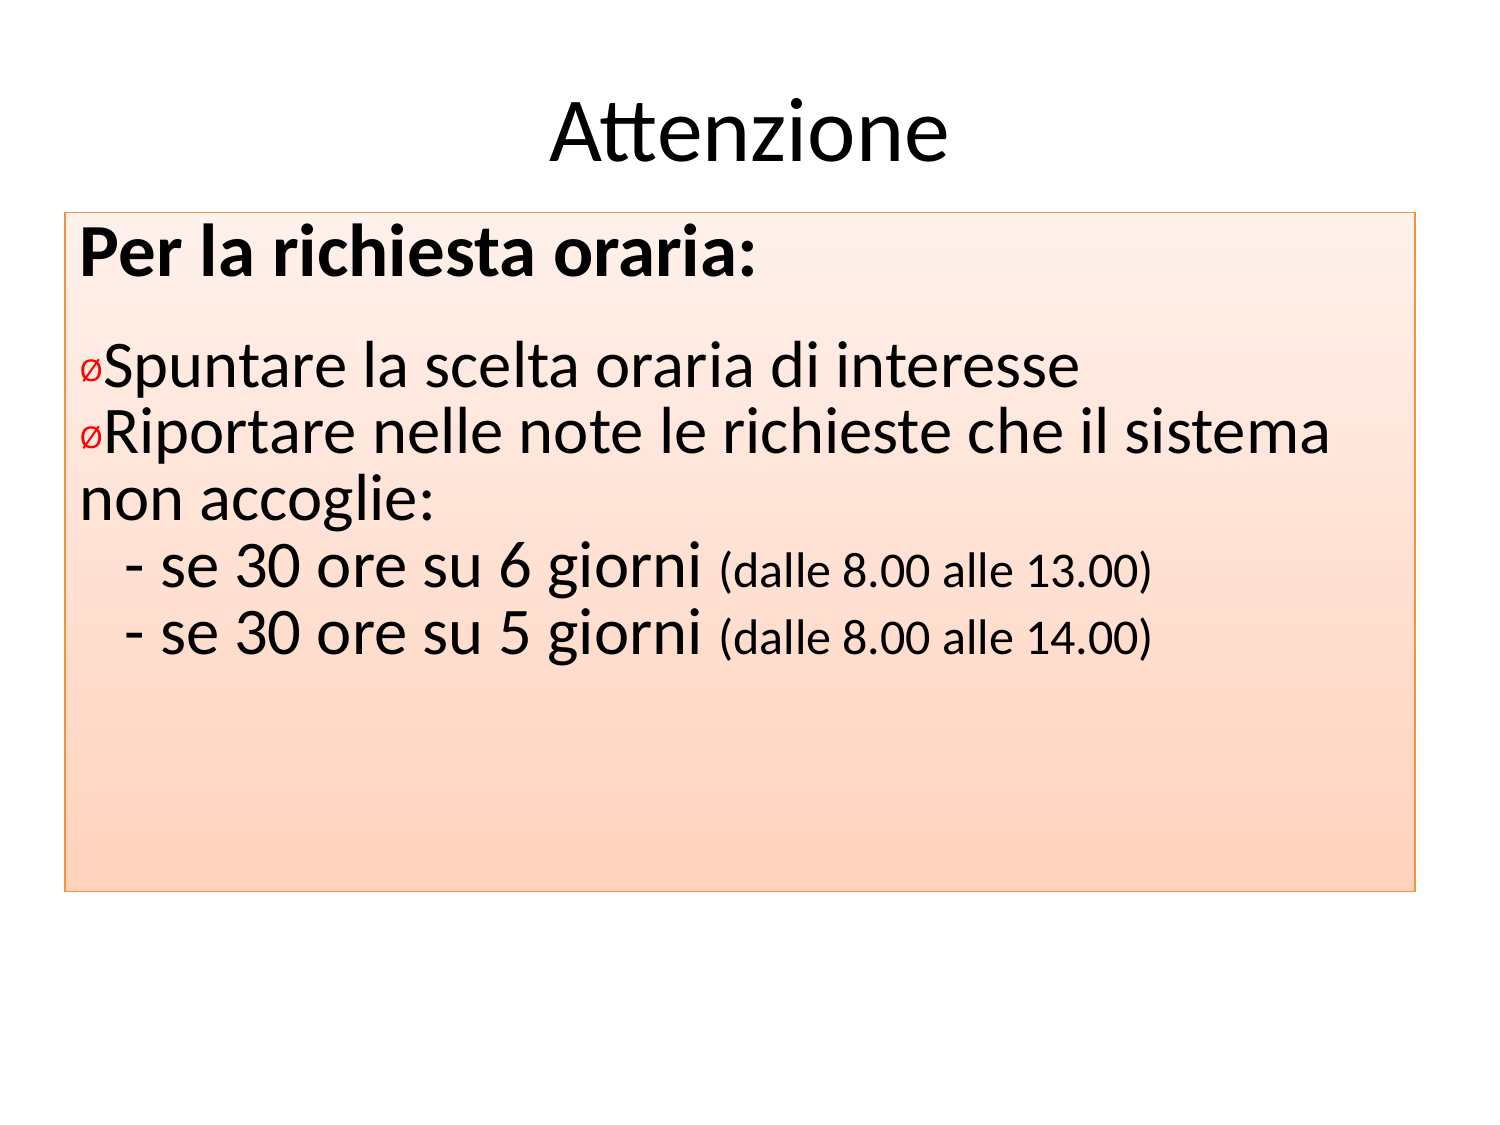

Attenzione
Per la richiesta oraria:
Spuntare la scelta oraria di interesse
Riportare nelle note le richieste che il sistema non accoglie:
 - se 30 ore su 6 giorni (dalle 8.00 alle 13.00)
 - se 30 ore su 5 giorni (dalle 8.00 alle 14.00)